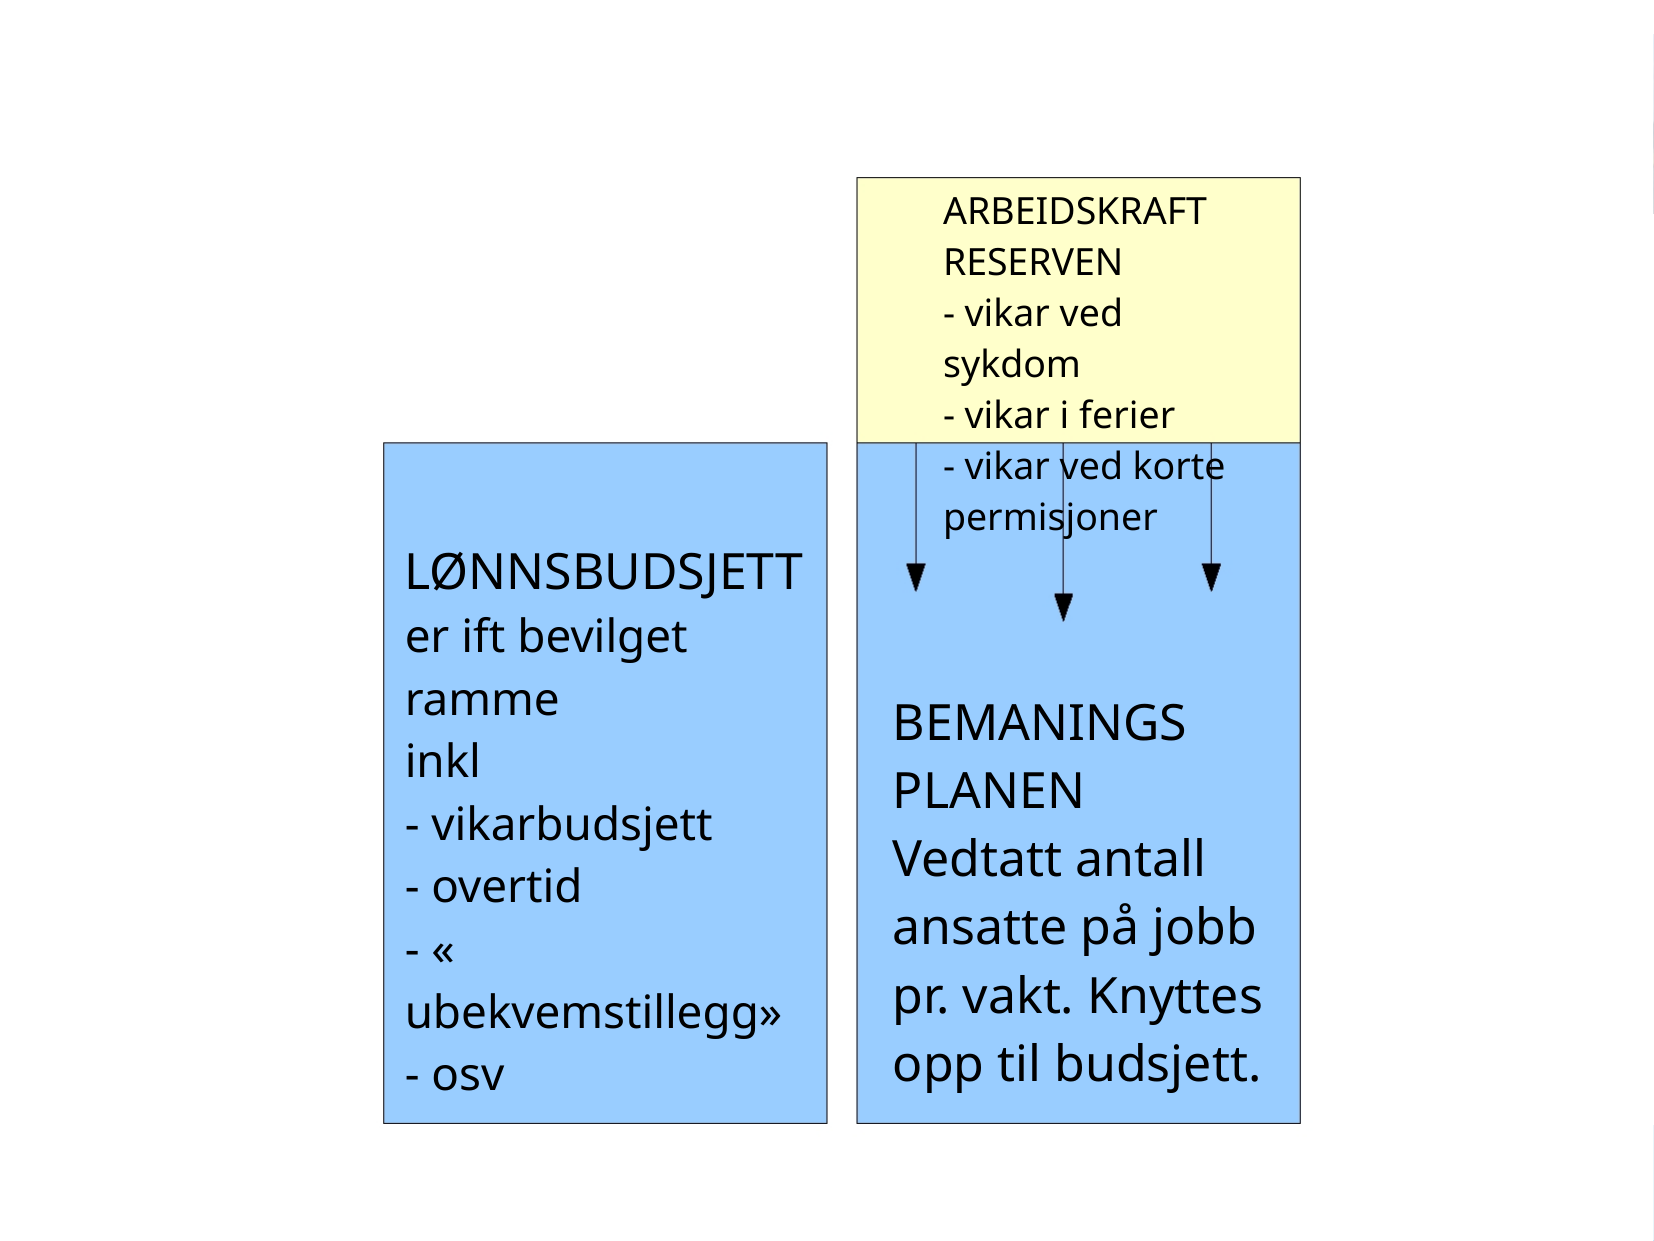

ARBEIDSKRAFT
RESERVEN
- vikar ved sykdom
- vikar i ferier
- vikar ved korte
permisjoner
-
# -
LØNNSBUDSJETT
er ift bevilget
ramme
inkl
- vikarbudsjett
- overtid
- « ubekvemstillegg»
- osv
BEMANINGS
PLANEN
Vedtatt antall ansatte på jobb pr. vakt. Knyttes opp til budsjett.
- trivsel gjennom mangfold og flott natur